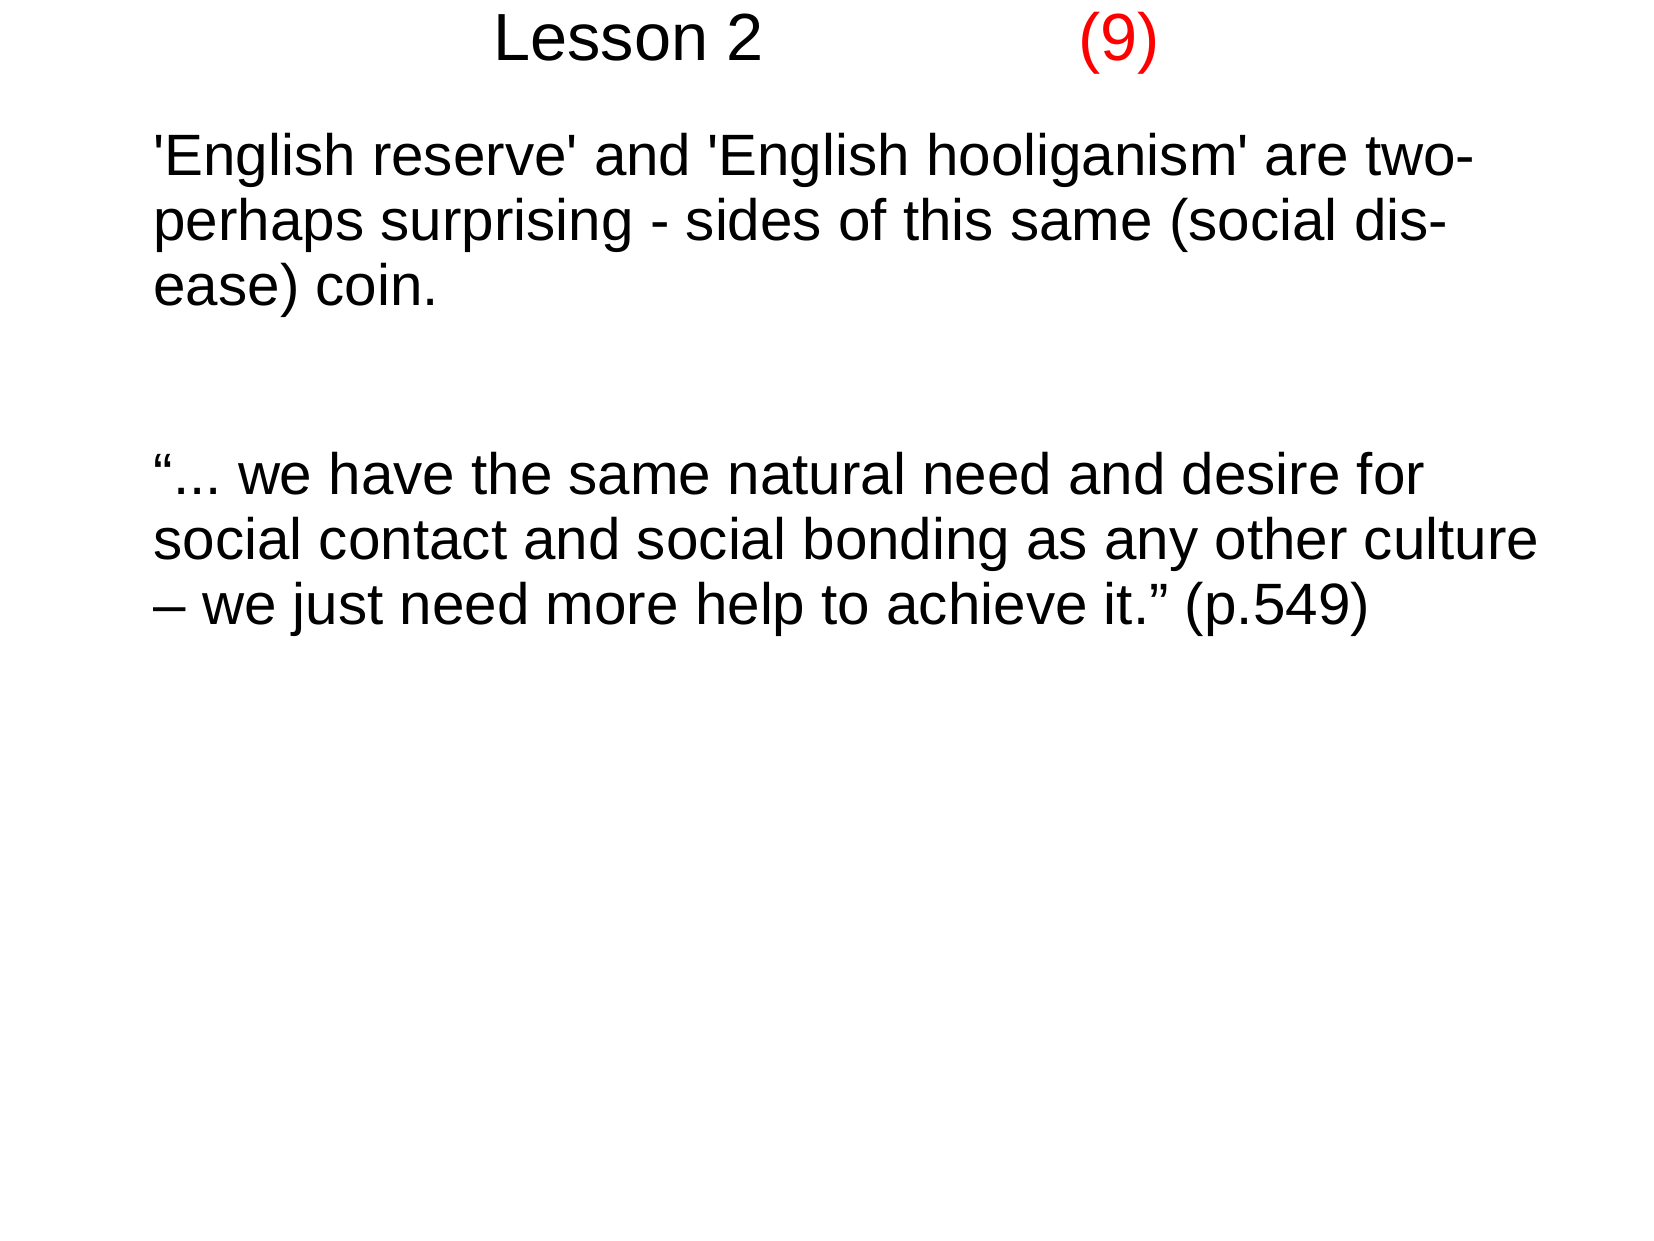

# Lesson 2 (9)
'English reserve' and 'English hooliganism' are two-perhaps surprising - sides of this same (social dis-ease) coin.
“... we have the same natural need and desire for social contact and social bonding as any other culture – we just need more help to achieve it.” (p.549)